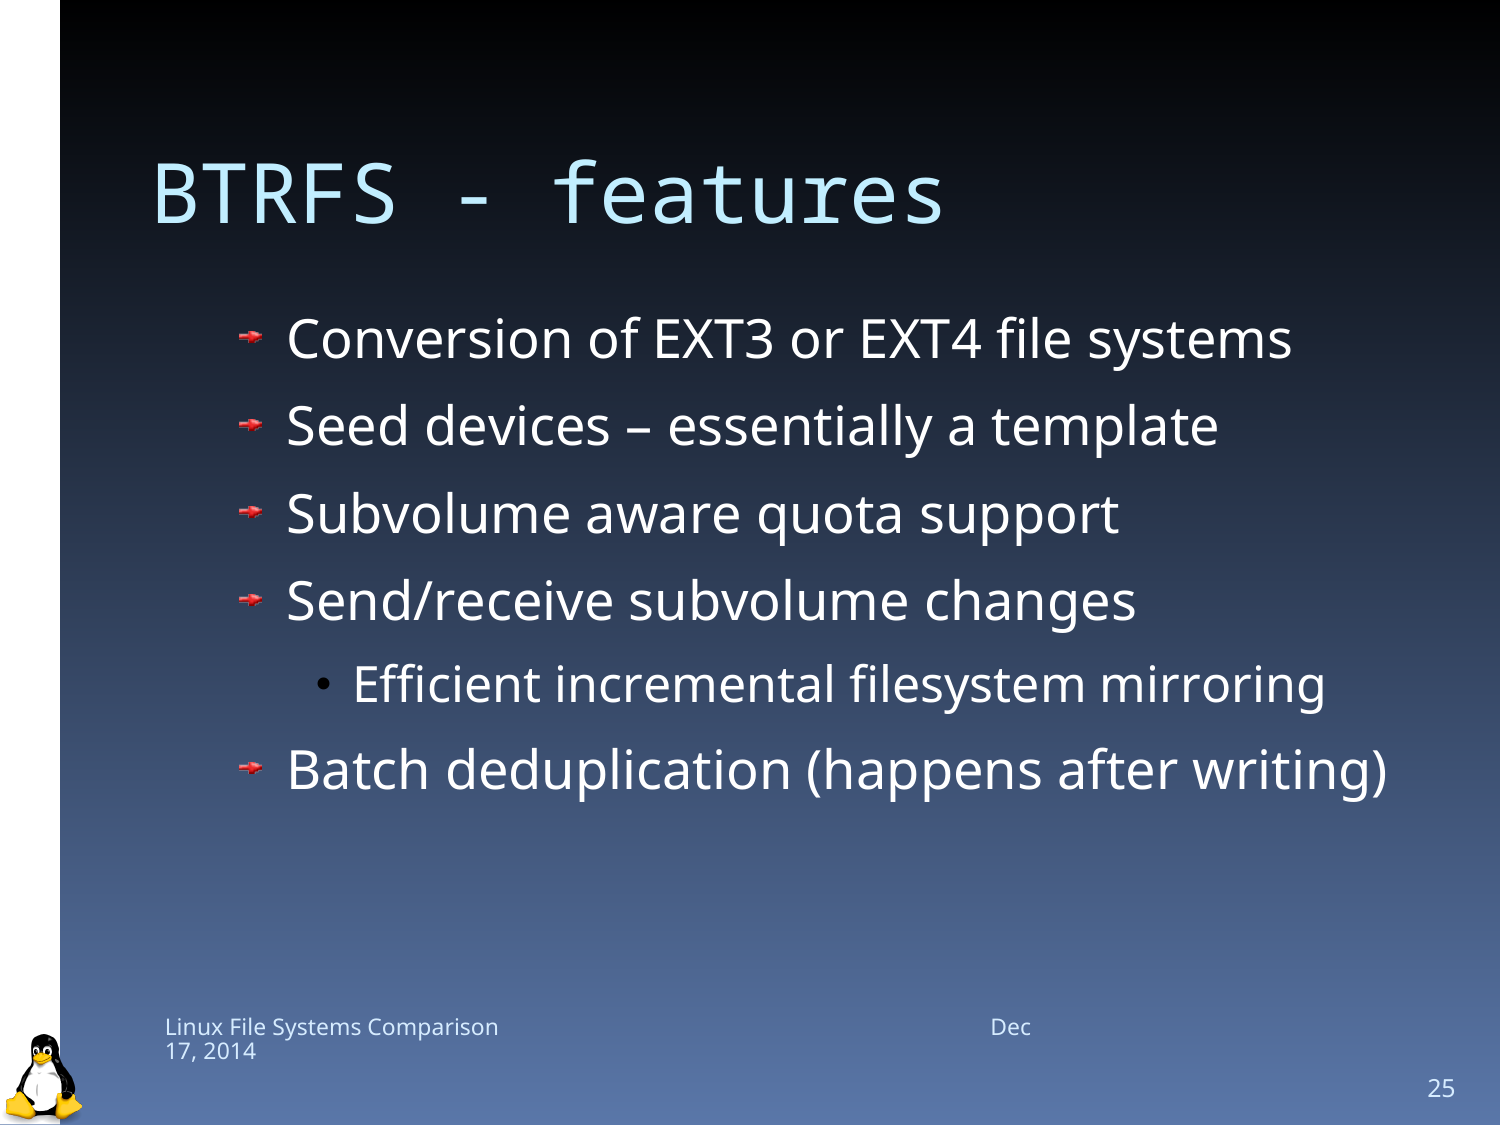

# BTRFS - features
Conversion of EXT3 or EXT4 file systems
Seed devices – essentially a template
Subvolume aware quota support
Send/receive subvolume changes
Efficient incremental filesystem mirroring
Batch deduplication (happens after writing)
Linux File Systems Comparison Dec 17, 2014
Dec 17, 2014
25